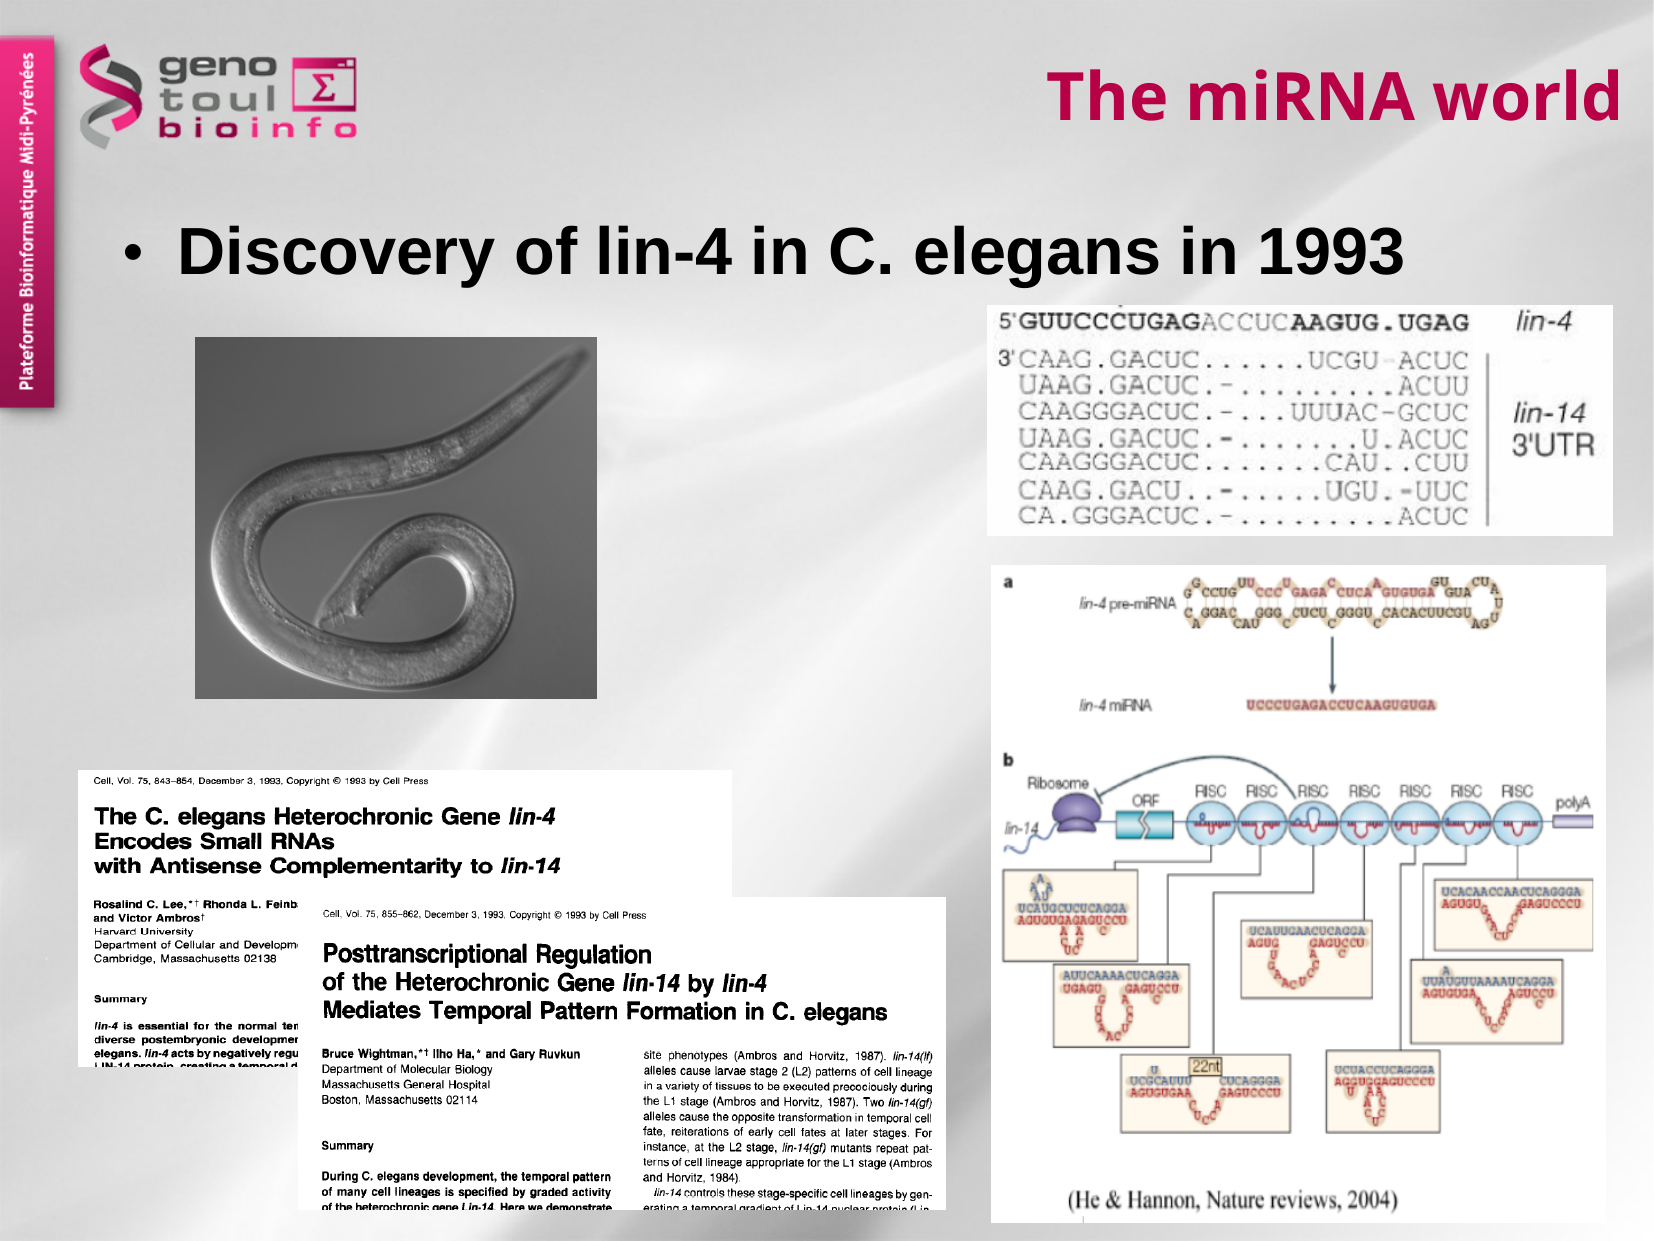

# The miRNA world
Discovery of lin-4 in C. elegans in 1993